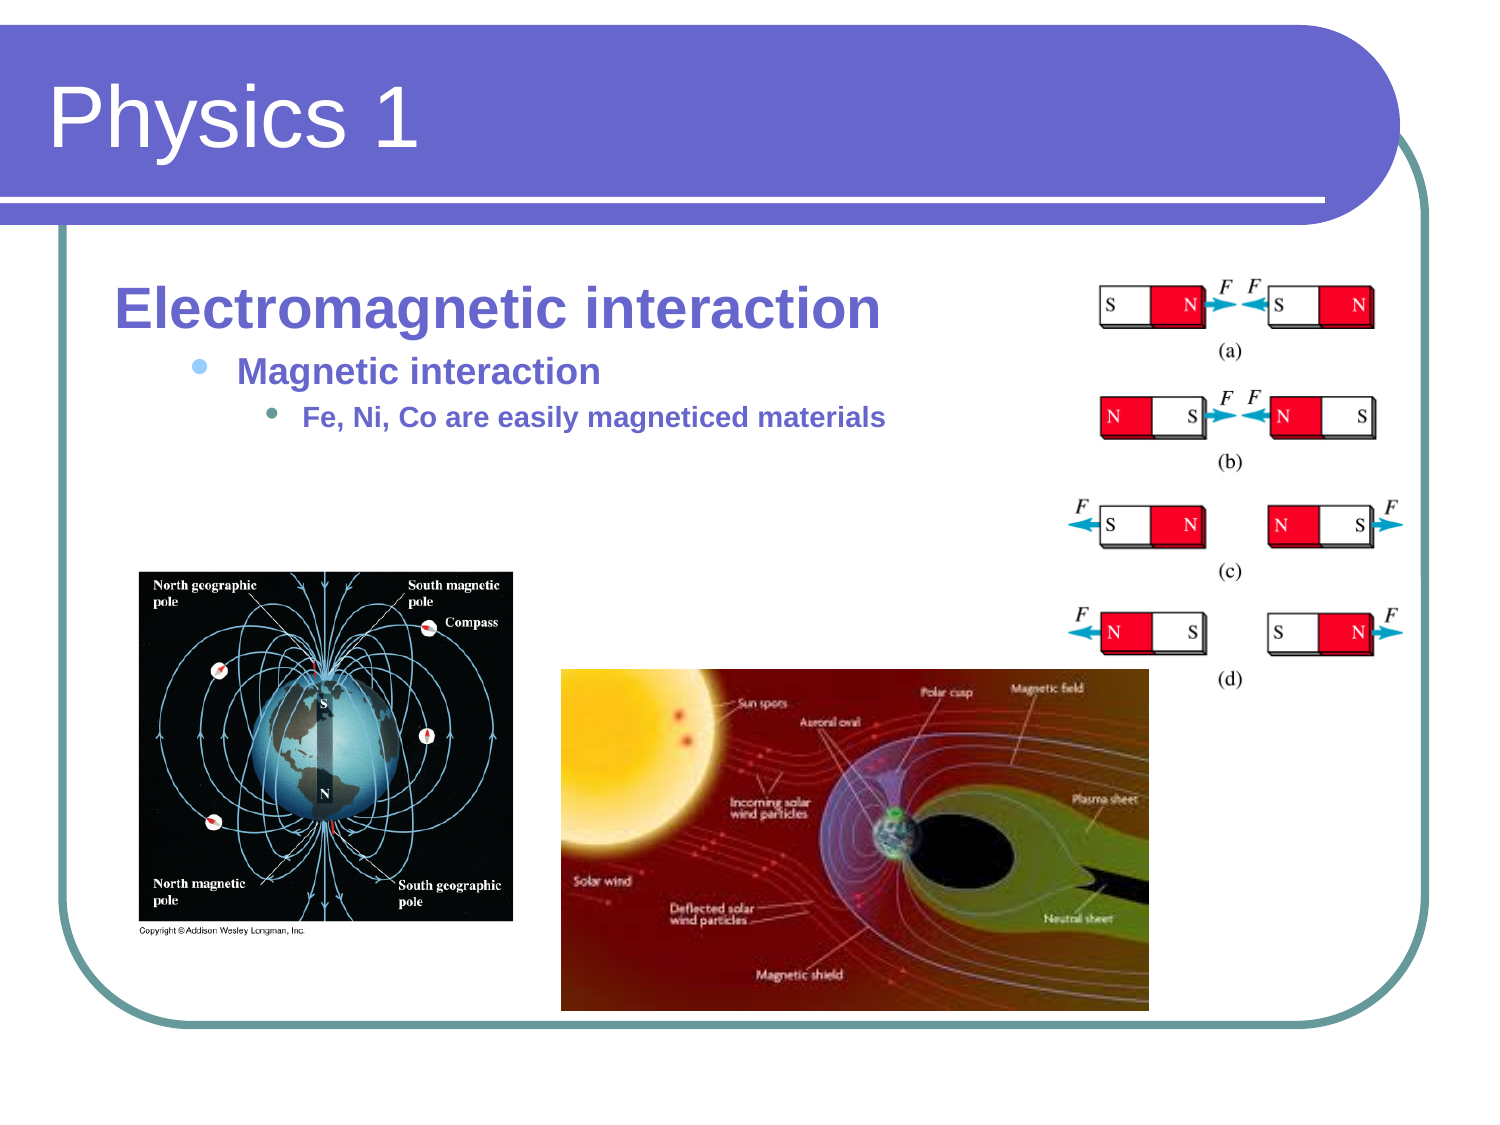

# Physics 1
Electromagnetic interaction
Magnetic interaction
Fe, Ni, Co are easily magneticed materials